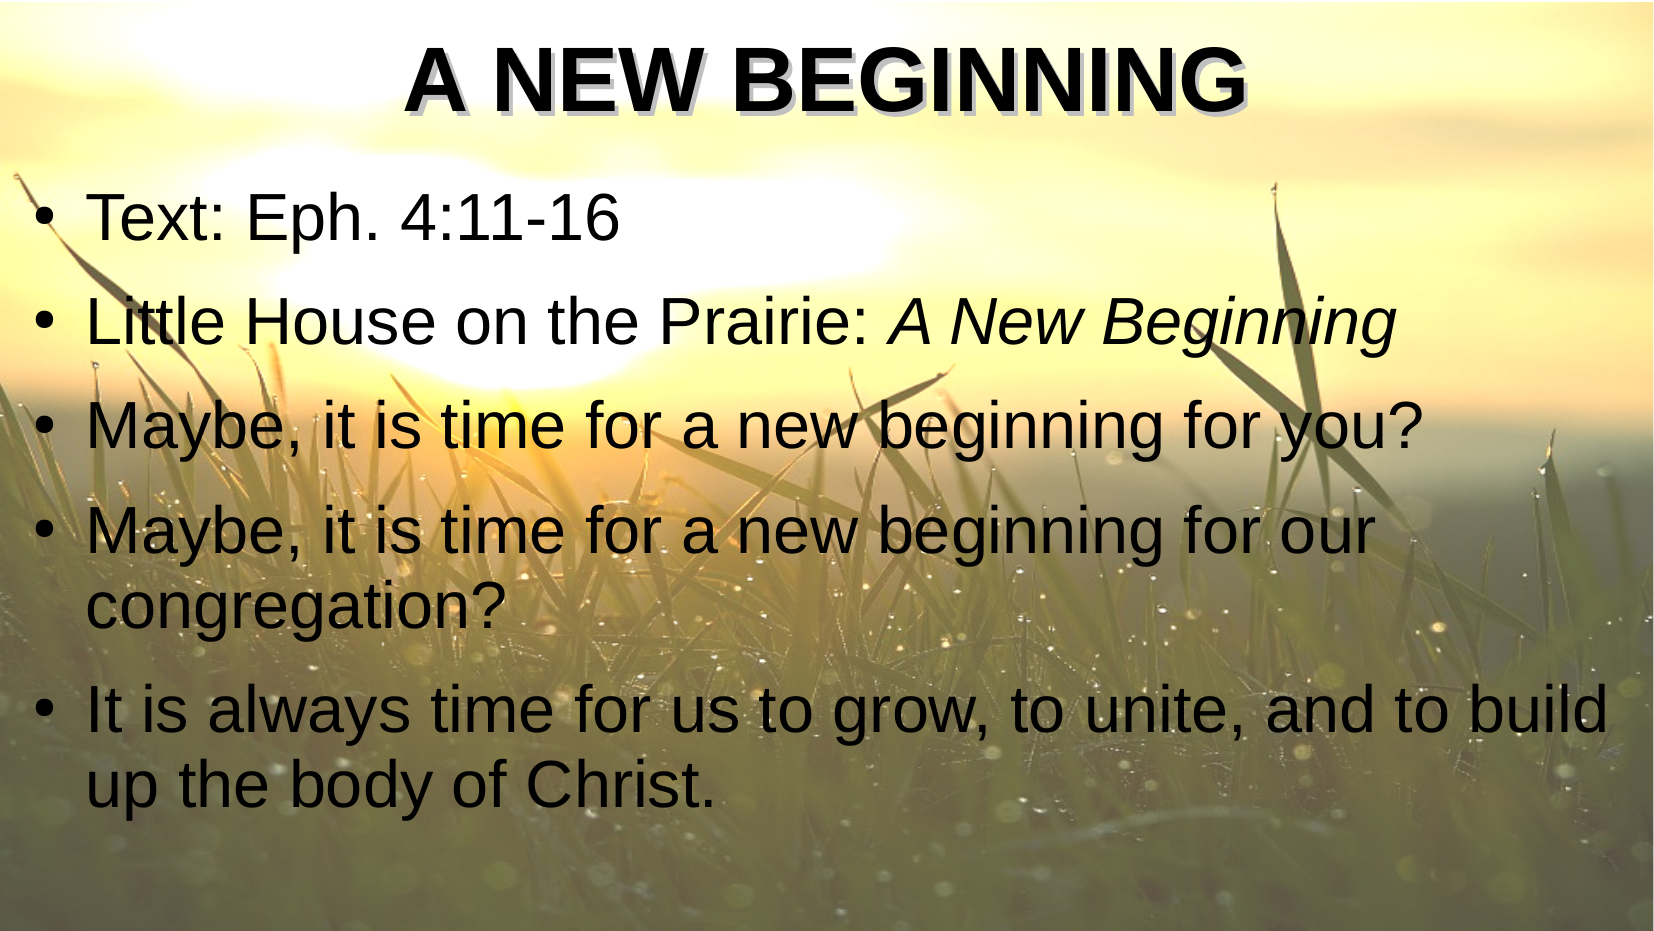

# A NEW BEGINNING
Text: Eph. 4:11-16
Little House on the Prairie: A New Beginning
Maybe, it is time for a new beginning for you?
Maybe, it is time for a new beginning for our congregation?
It is always time for us to grow, to unite, and to build up the body of Christ.